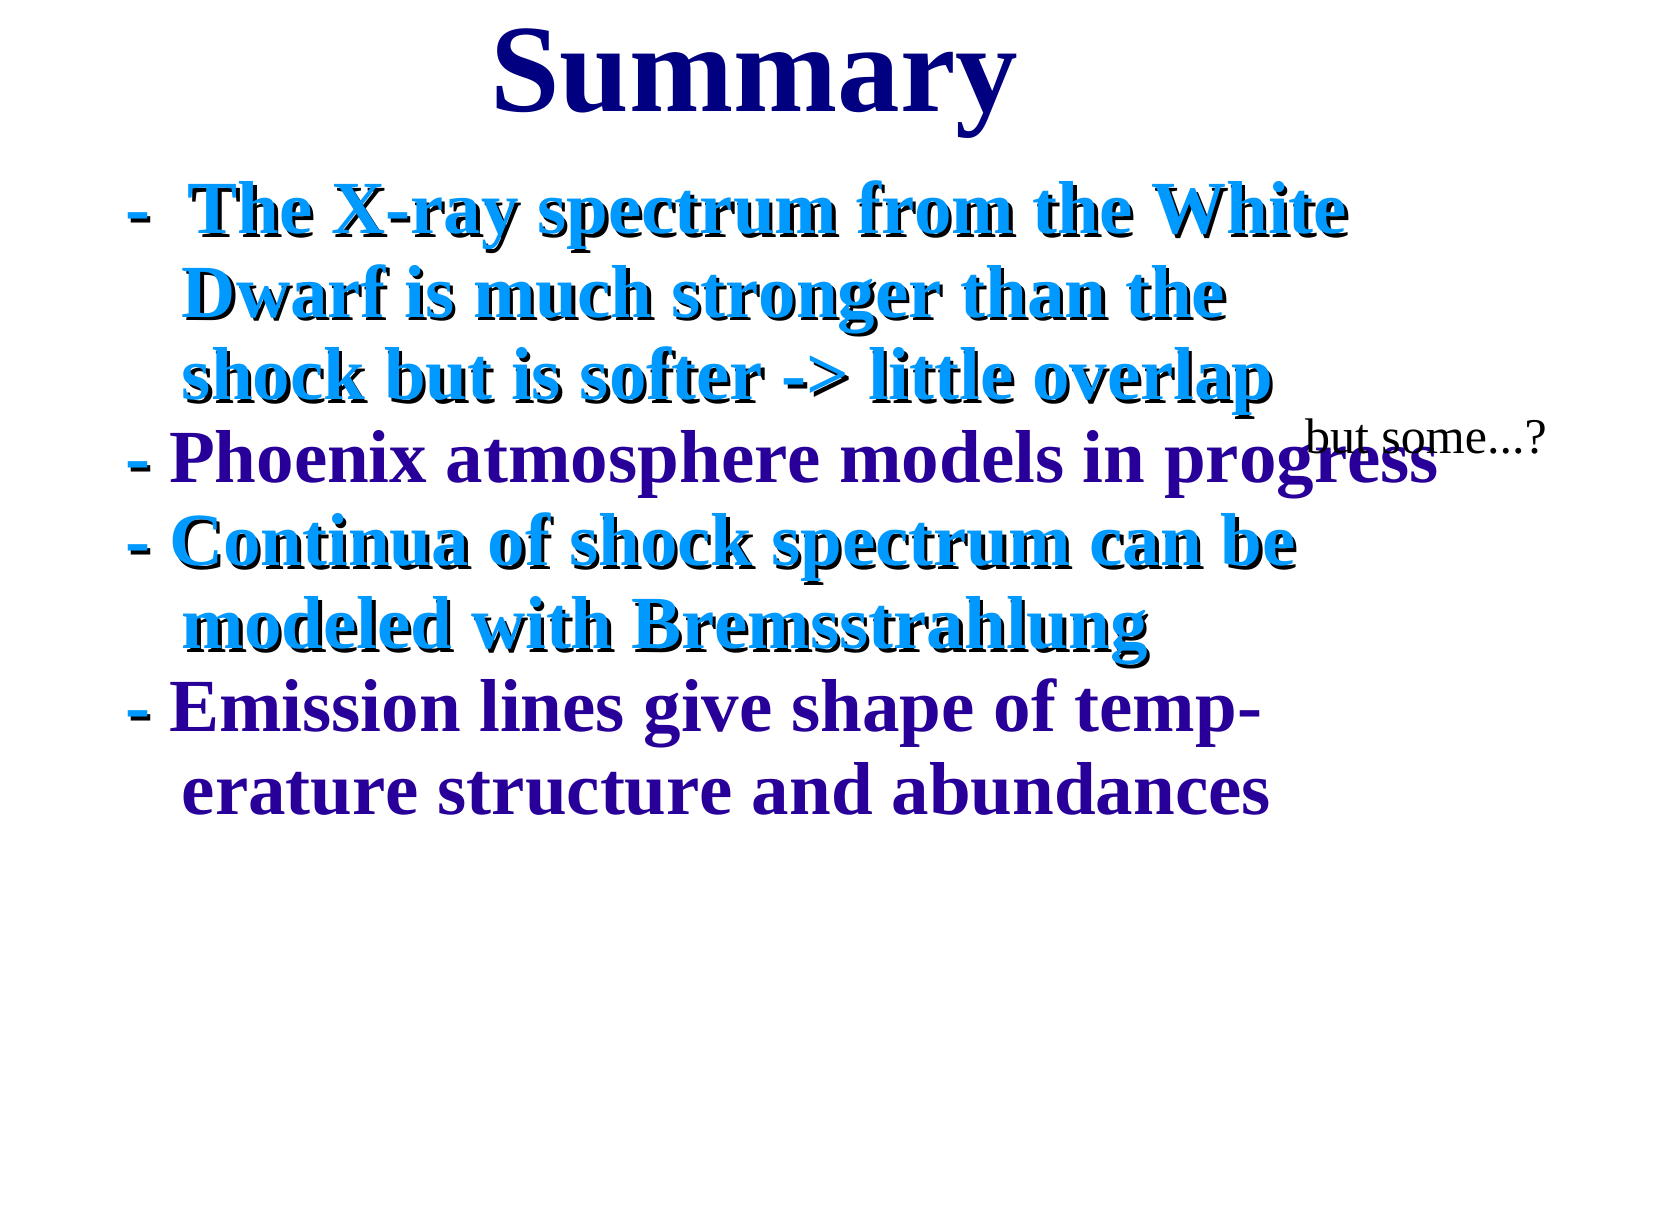

Summary
- The X-ray spectrum from the White
 Dwarf is much stronger than the
 shock but is softer -> little overlap
- Phoenix atmosphere models in progress
- Continua of shock spectrum can be
 modeled with Bremsstrahlung
- Emission lines give shape of temp-
 erature structure and abundances
but some...?